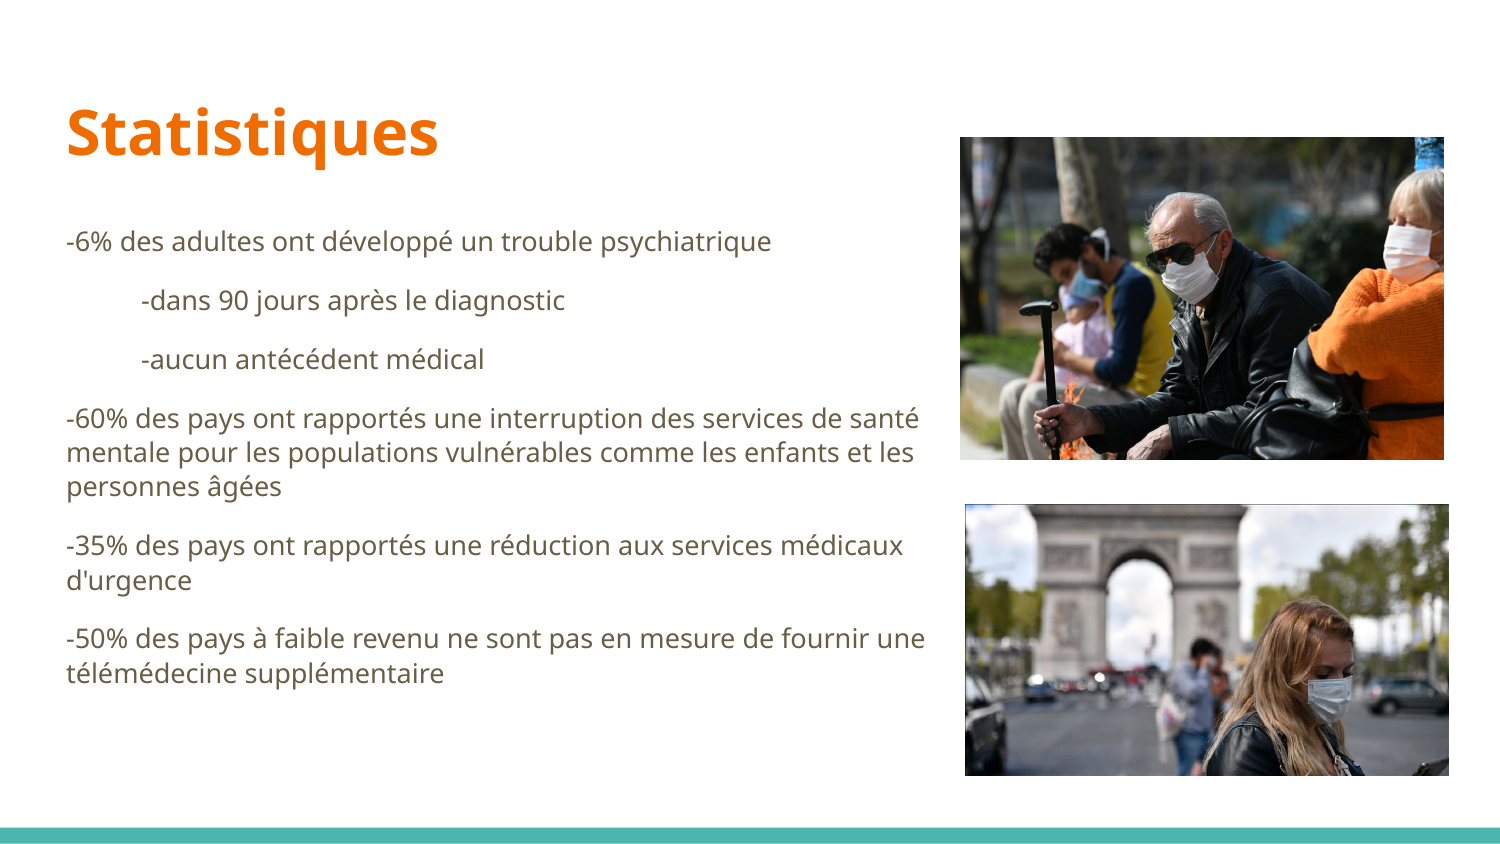

# Statistiques
-6% des adultes ont développé un trouble psychiatrique
	-dans 90 jours après le diagnostic
	-aucun antécédent médical
-60% des pays ont rapportés une interruption des services de santé mentale pour les populations vulnérables comme les enfants et les personnes âgées
-35% des pays ont rapportés une réduction aux services médicaux d'urgence
-50% des pays à faible revenu ne sont pas en mesure de fournir une télémédecine supplémentaire